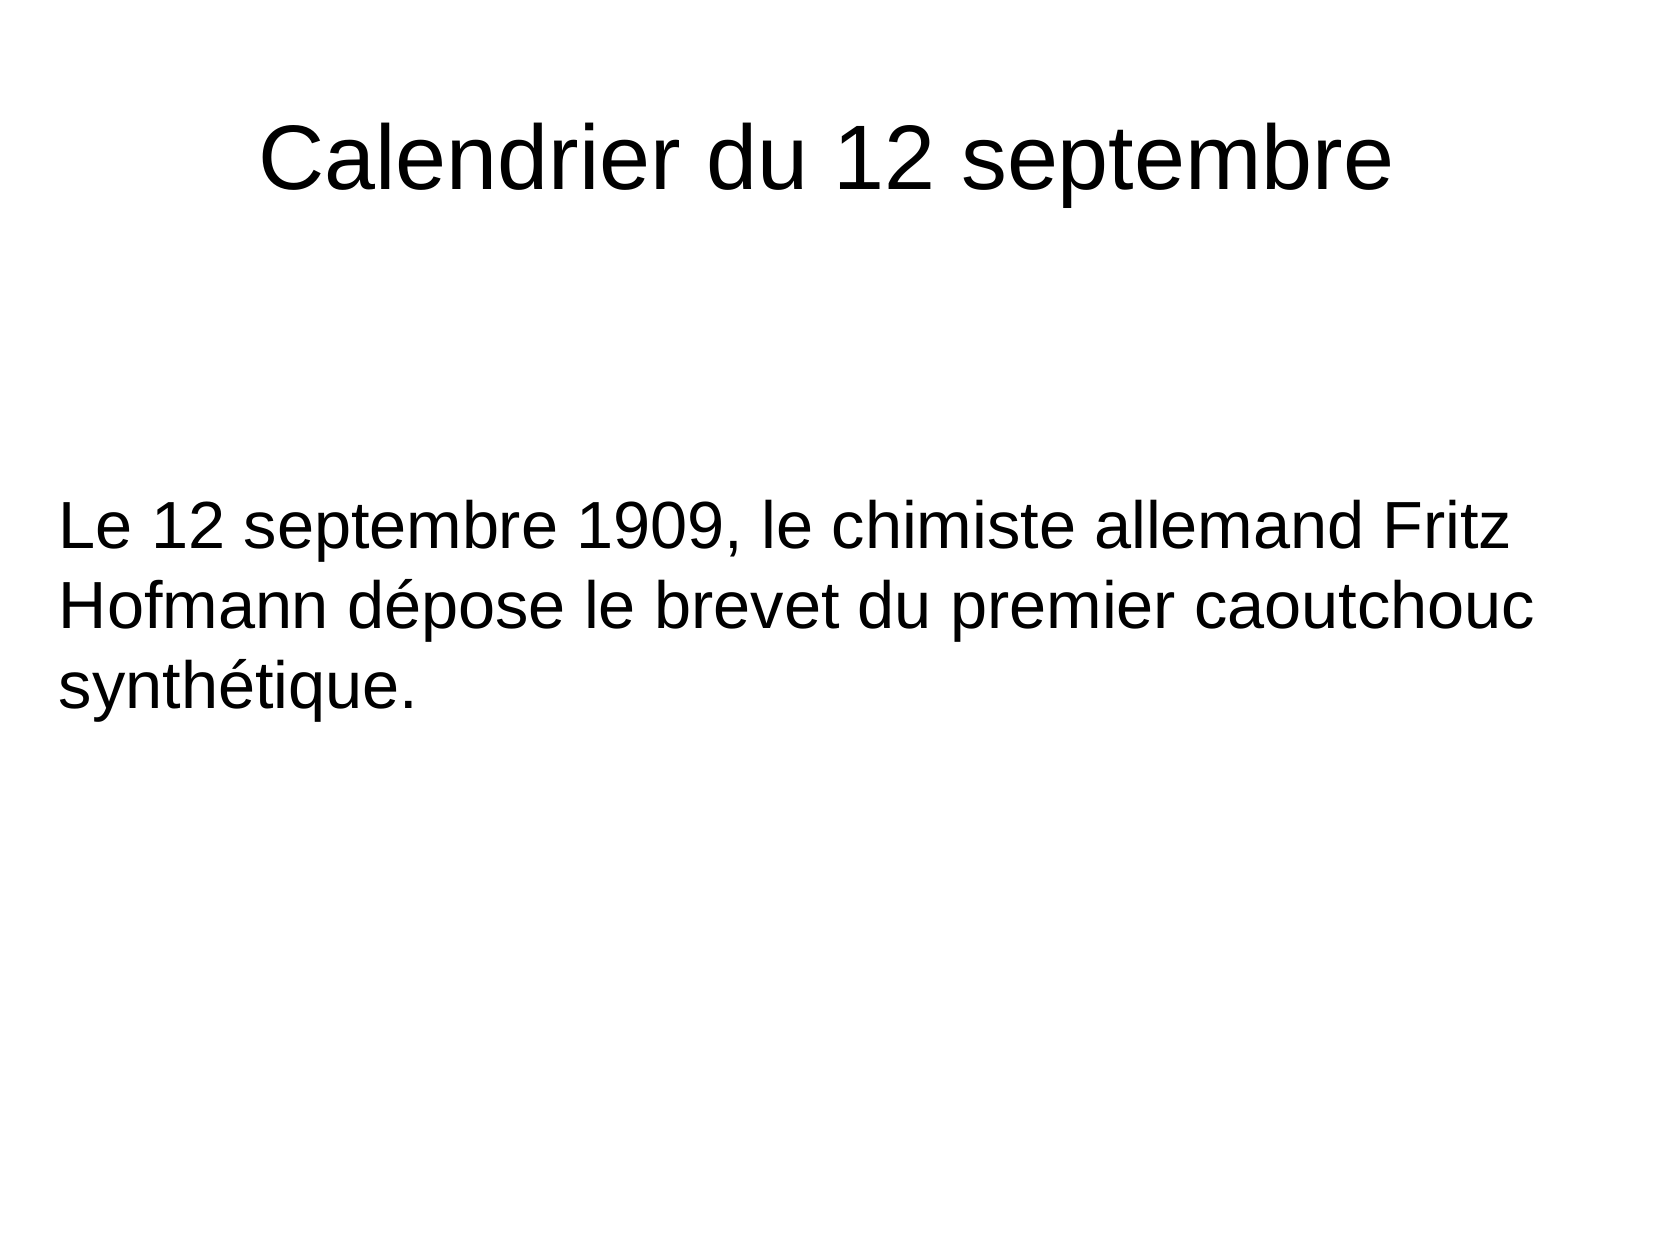

# Calendrier du 12 septembre
Le 12 septembre 1909, le chimiste allemand Fritz Hofmann dépose le brevet du premier caoutchouc synthétique.